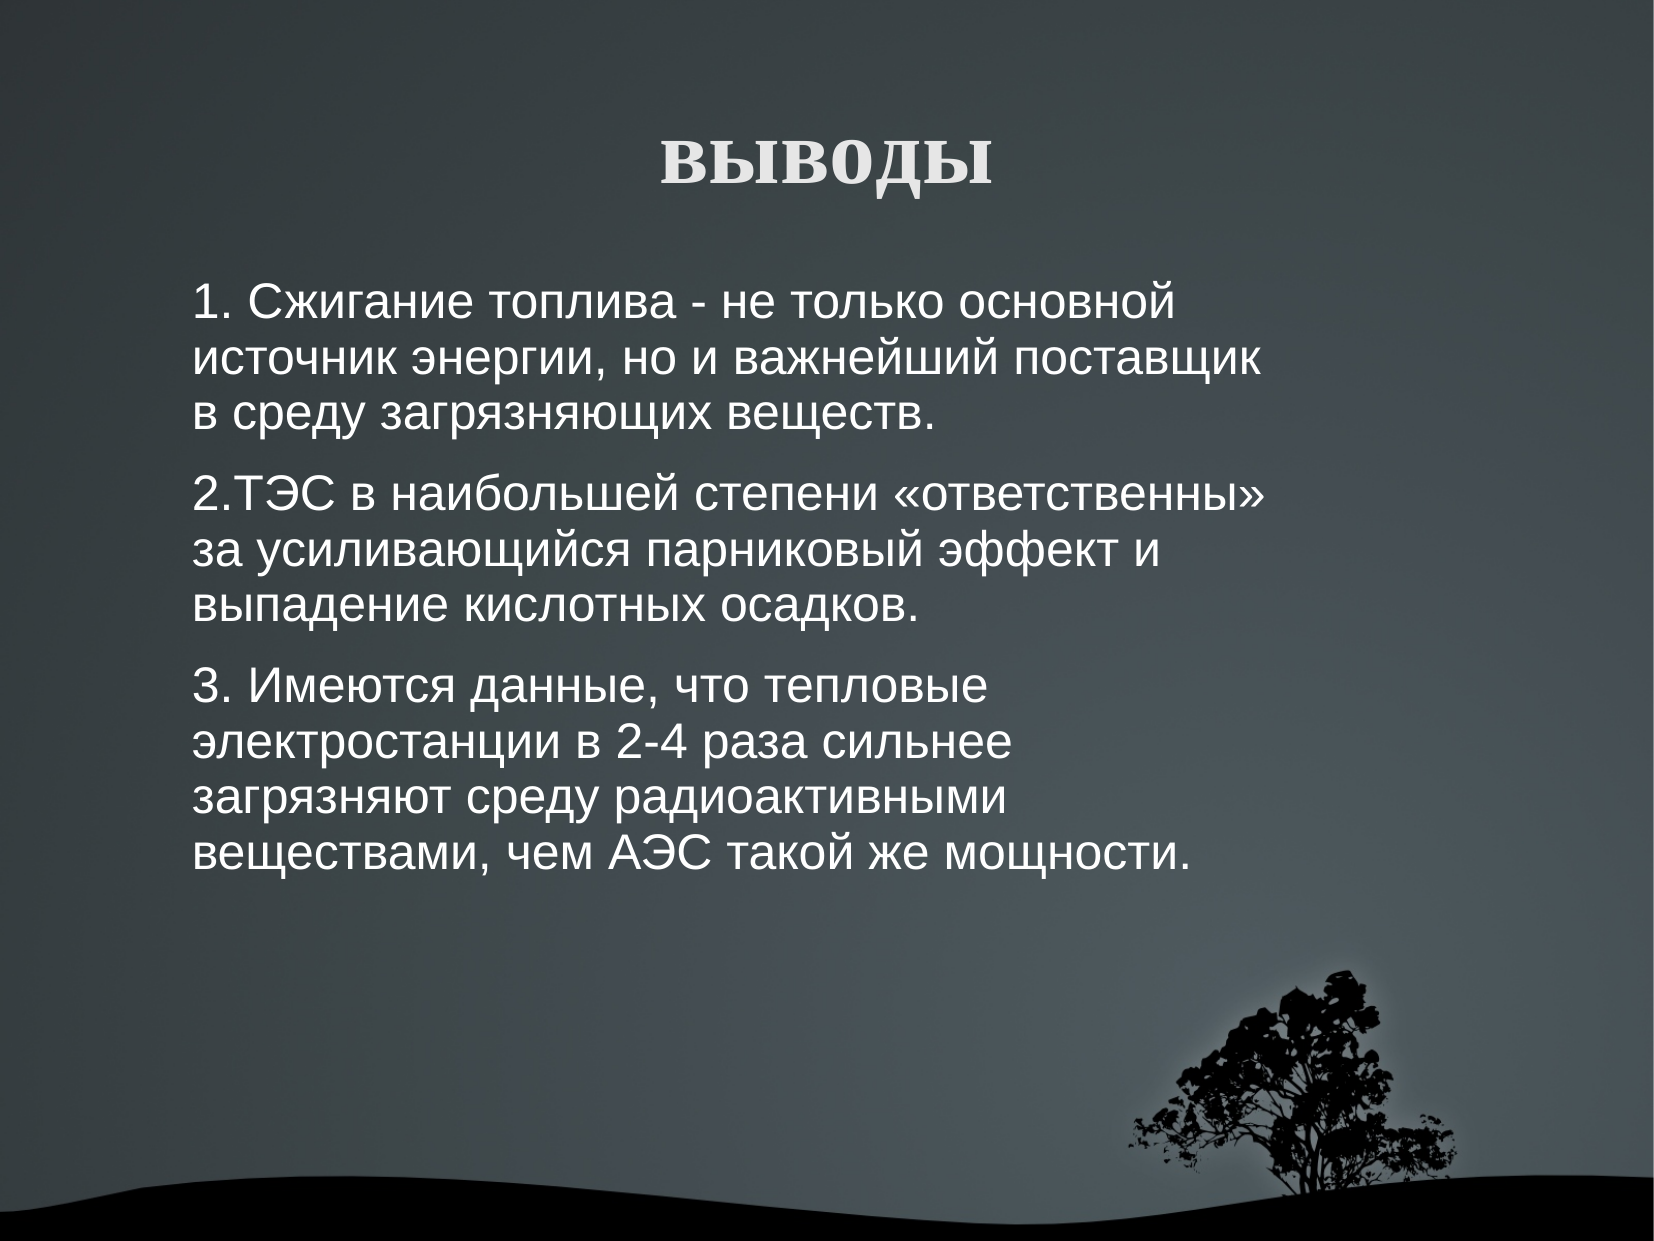

# выводы
1. Сжигание топлива - не только основной источник энергии, но и важнейший поставщик в среду загрязняющих веществ.
2.ТЭС в наибольшей степени «ответственны» за усиливающийся парниковый эффект и выпадение кислотных осадков.
3. Имеются данные, что тепловые электростанции в 2-4 раза сильнее загрязняют среду радиоактивными веществами, чем АЭС такой же мощности.